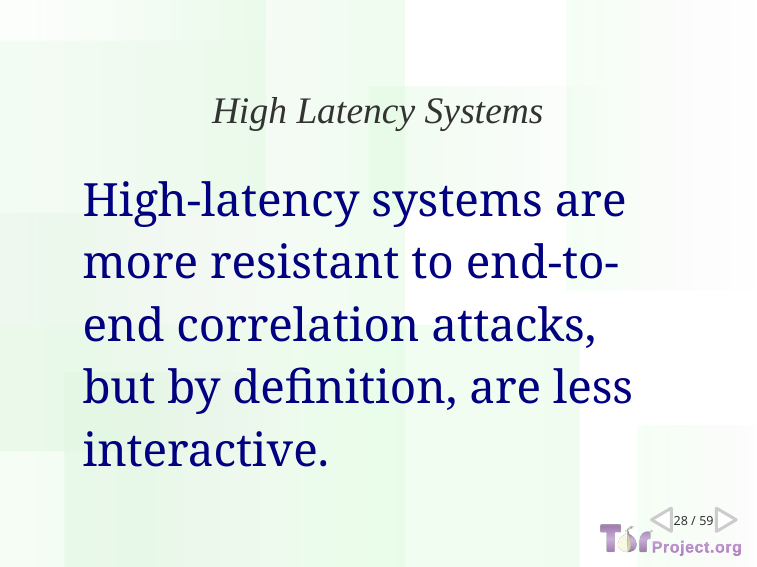

High Latency Systems
High-latency systems are more resistant to end-to-end correlation attacks, but by definition, are less interactive.